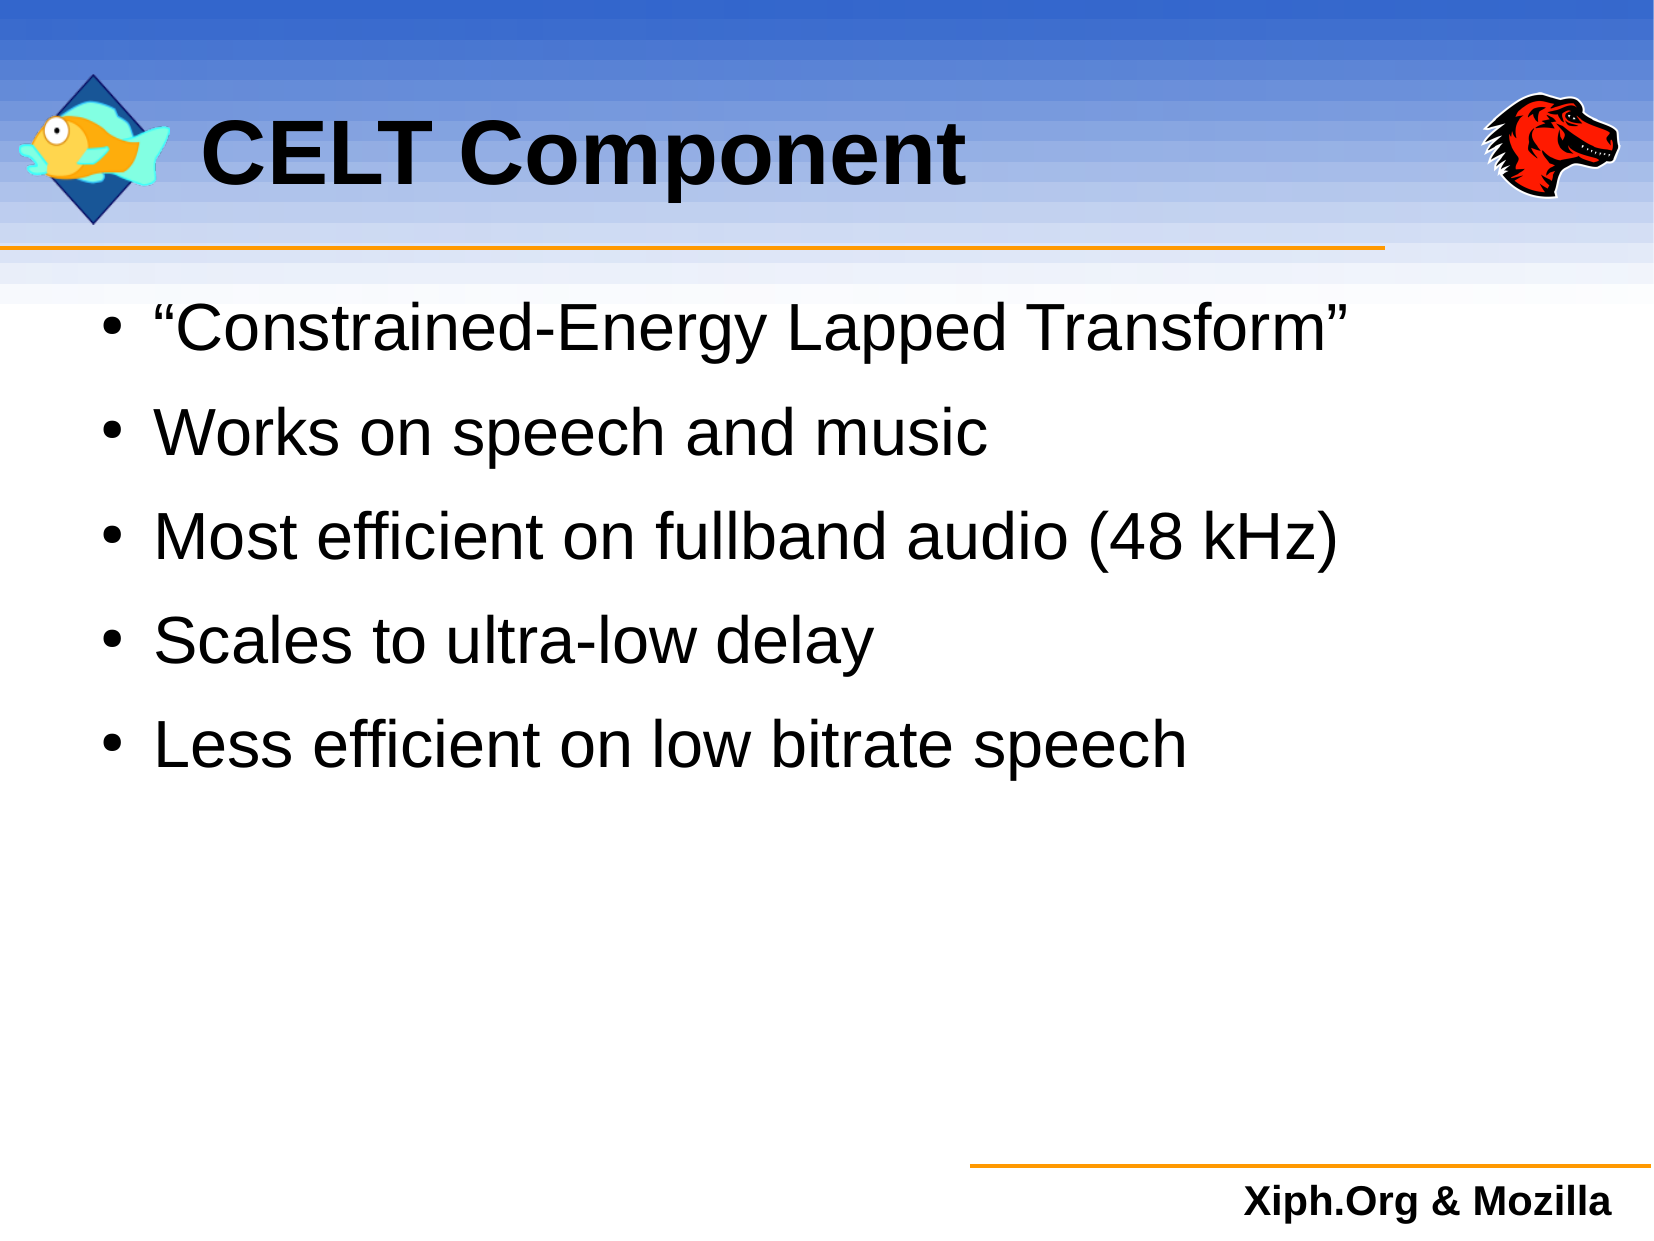

# CELT Component
“Constrained-Energy Lapped Transform”
Works on speech and music
Most efficient on fullband audio (48 kHz)
Scales to ultra-low delay
Less efficient on low bitrate speech